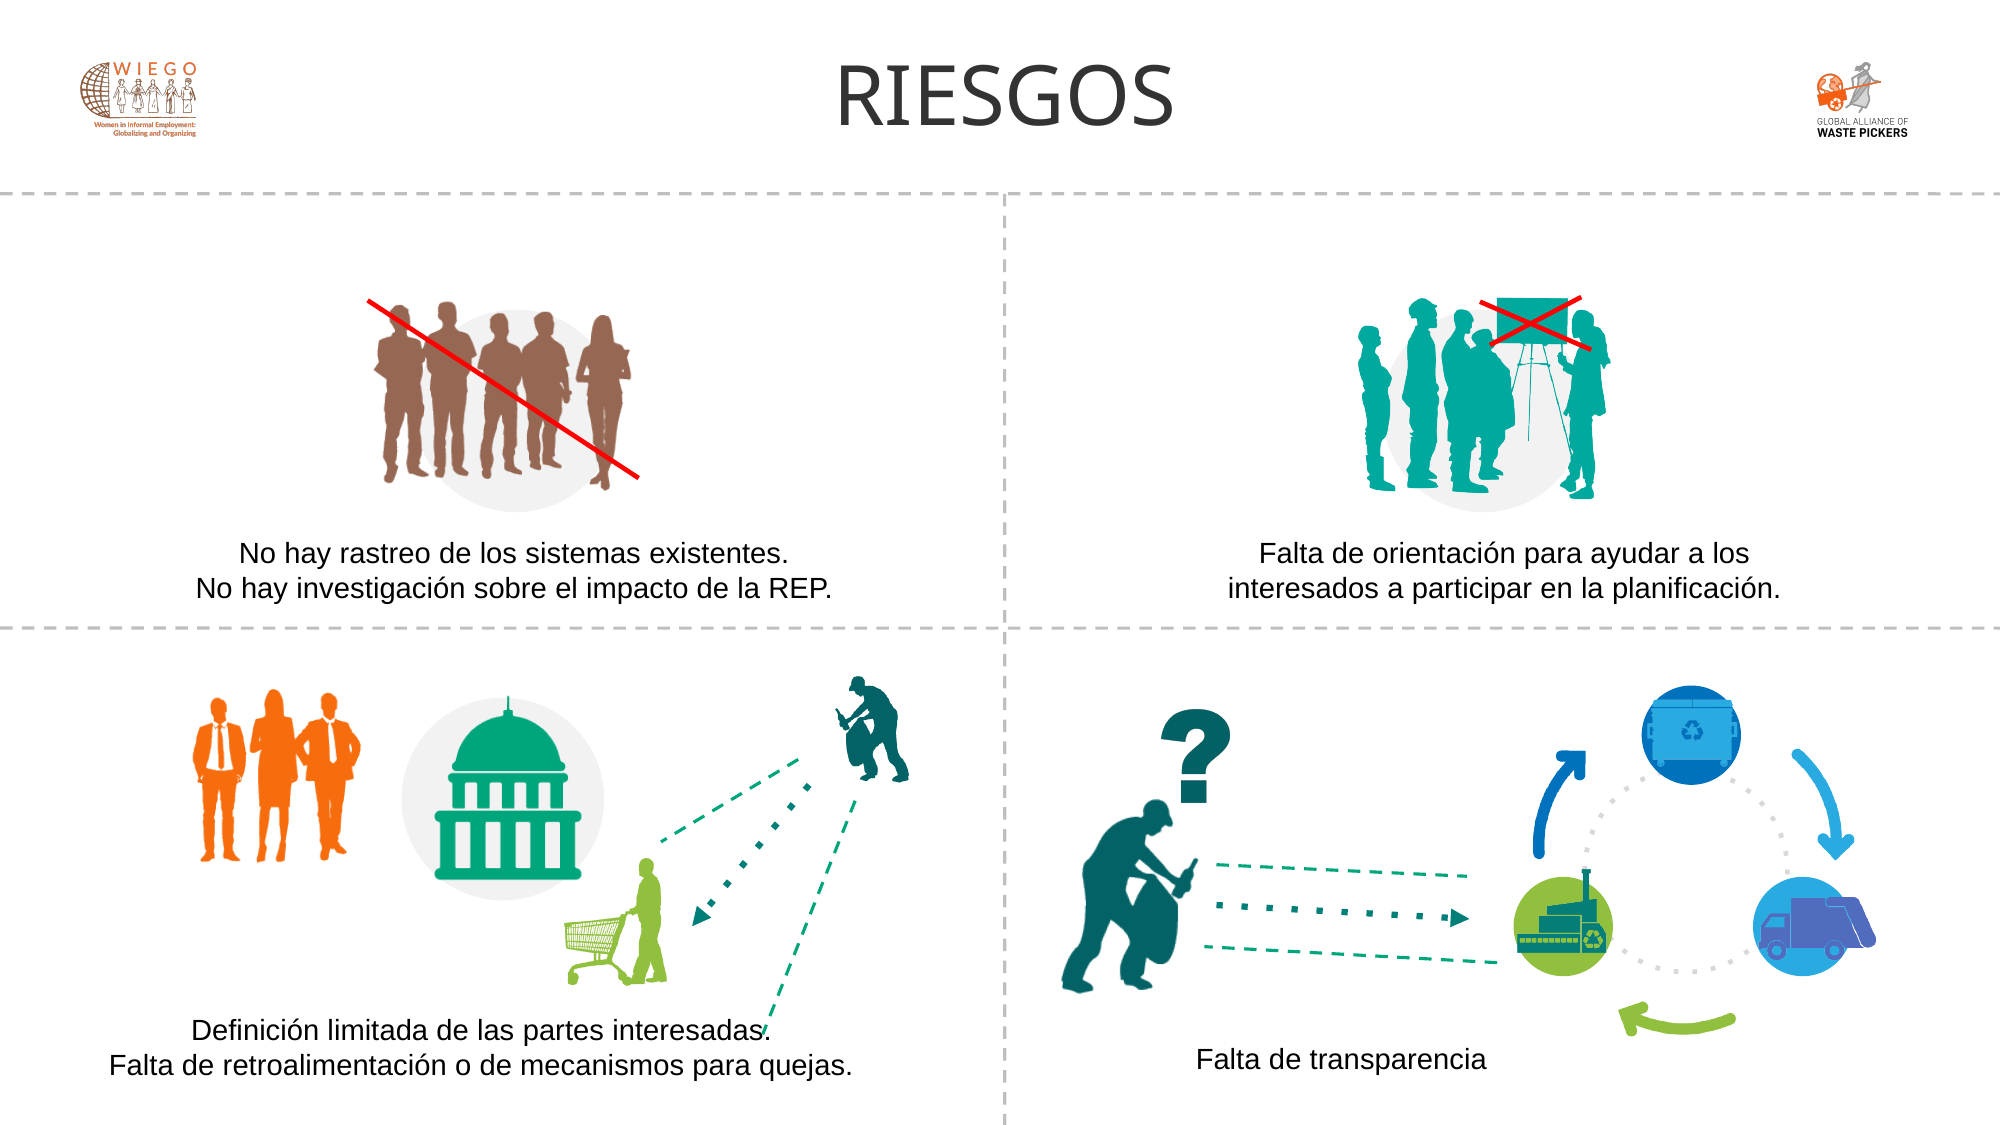

RIESGOS
No hay rastreo de los sistemas existentes.
No hay investigación sobre el impacto de la REP.
Falta de orientación para ayudar a los interesados a participar en la planificación.
Definición limitada de las partes interesadas.
Falta de retroalimentación o de mecanismos para quejas.
Falta de transparencia